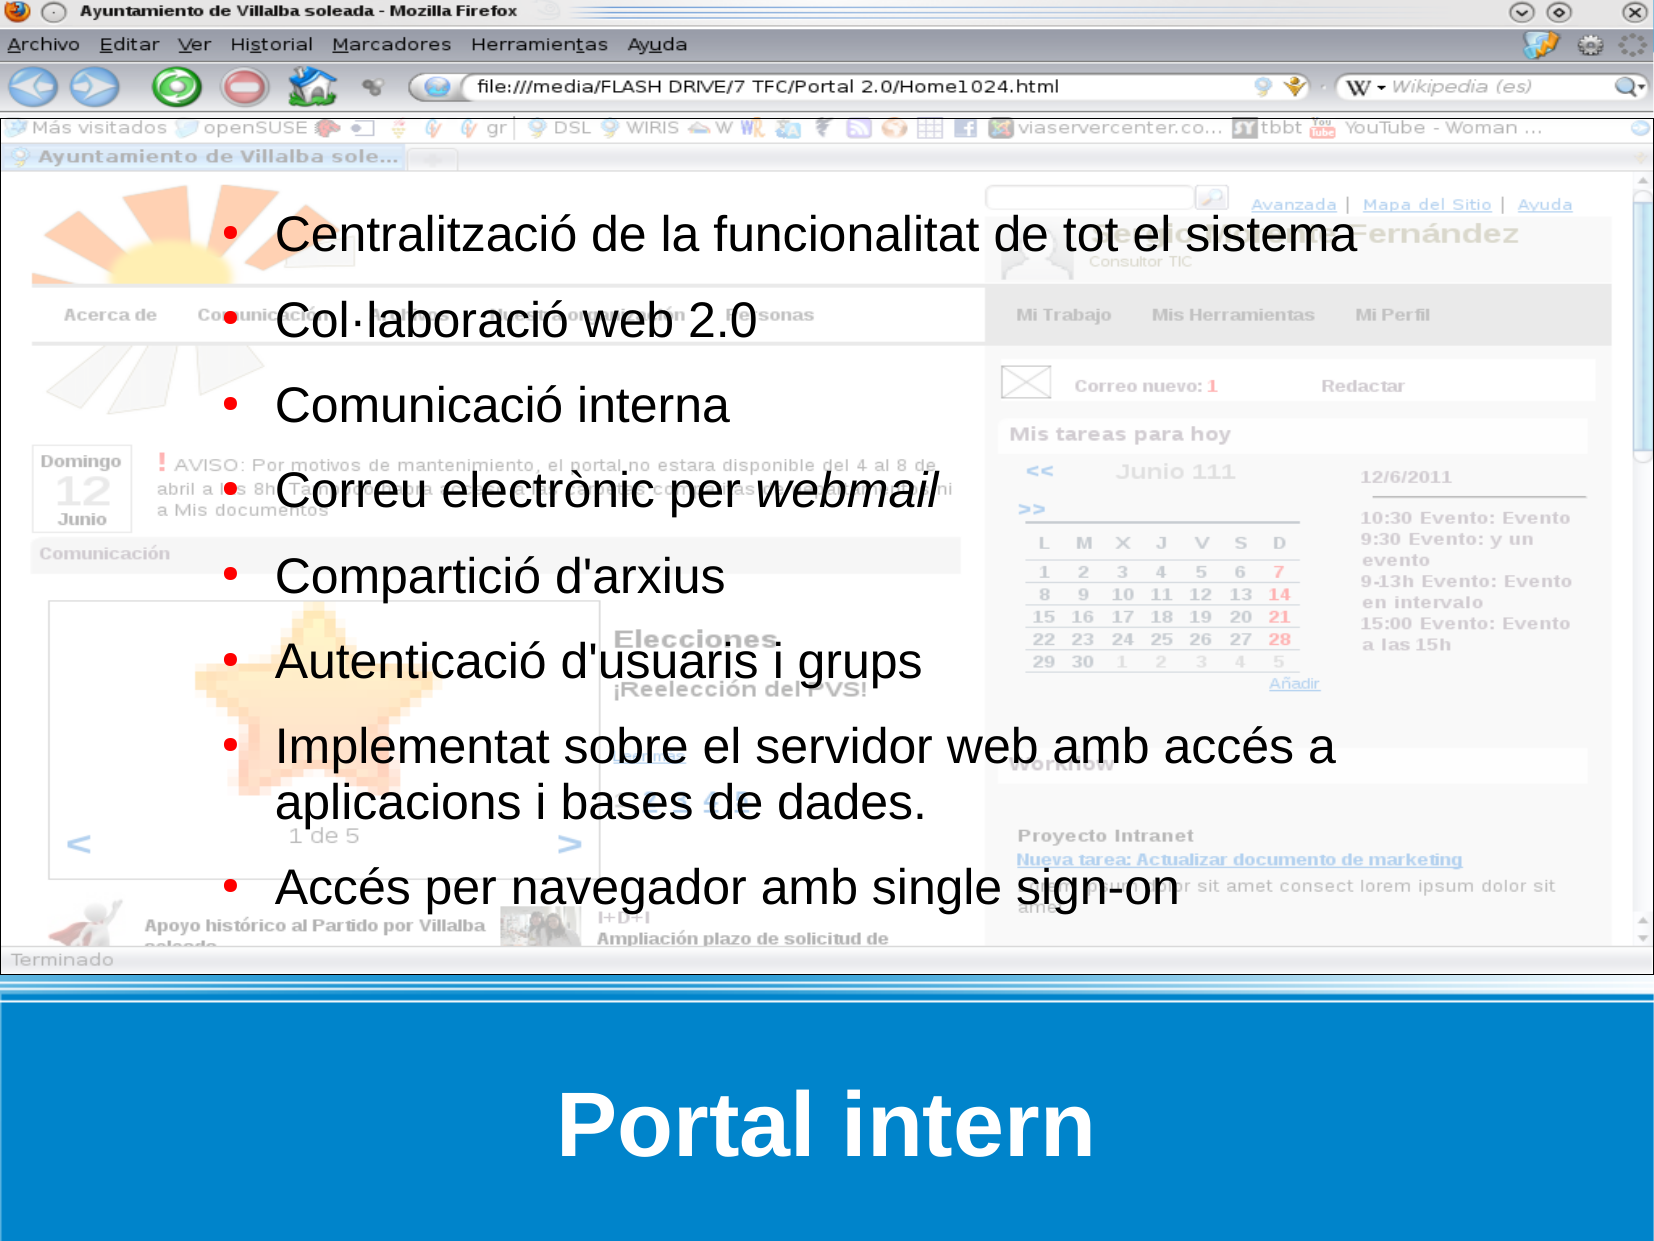

Centralització de la funcionalitat de tot el sistema
Col·laboració web 2.0
Comunicació interna
Correu electrònic per webmail
Compartició d'arxius
Autenticació d'usuaris i grups
Implementat sobre el servidor web amb accés a aplicacions i bases de dades.
Accés per navegador amb single sign-on
# Portal intern